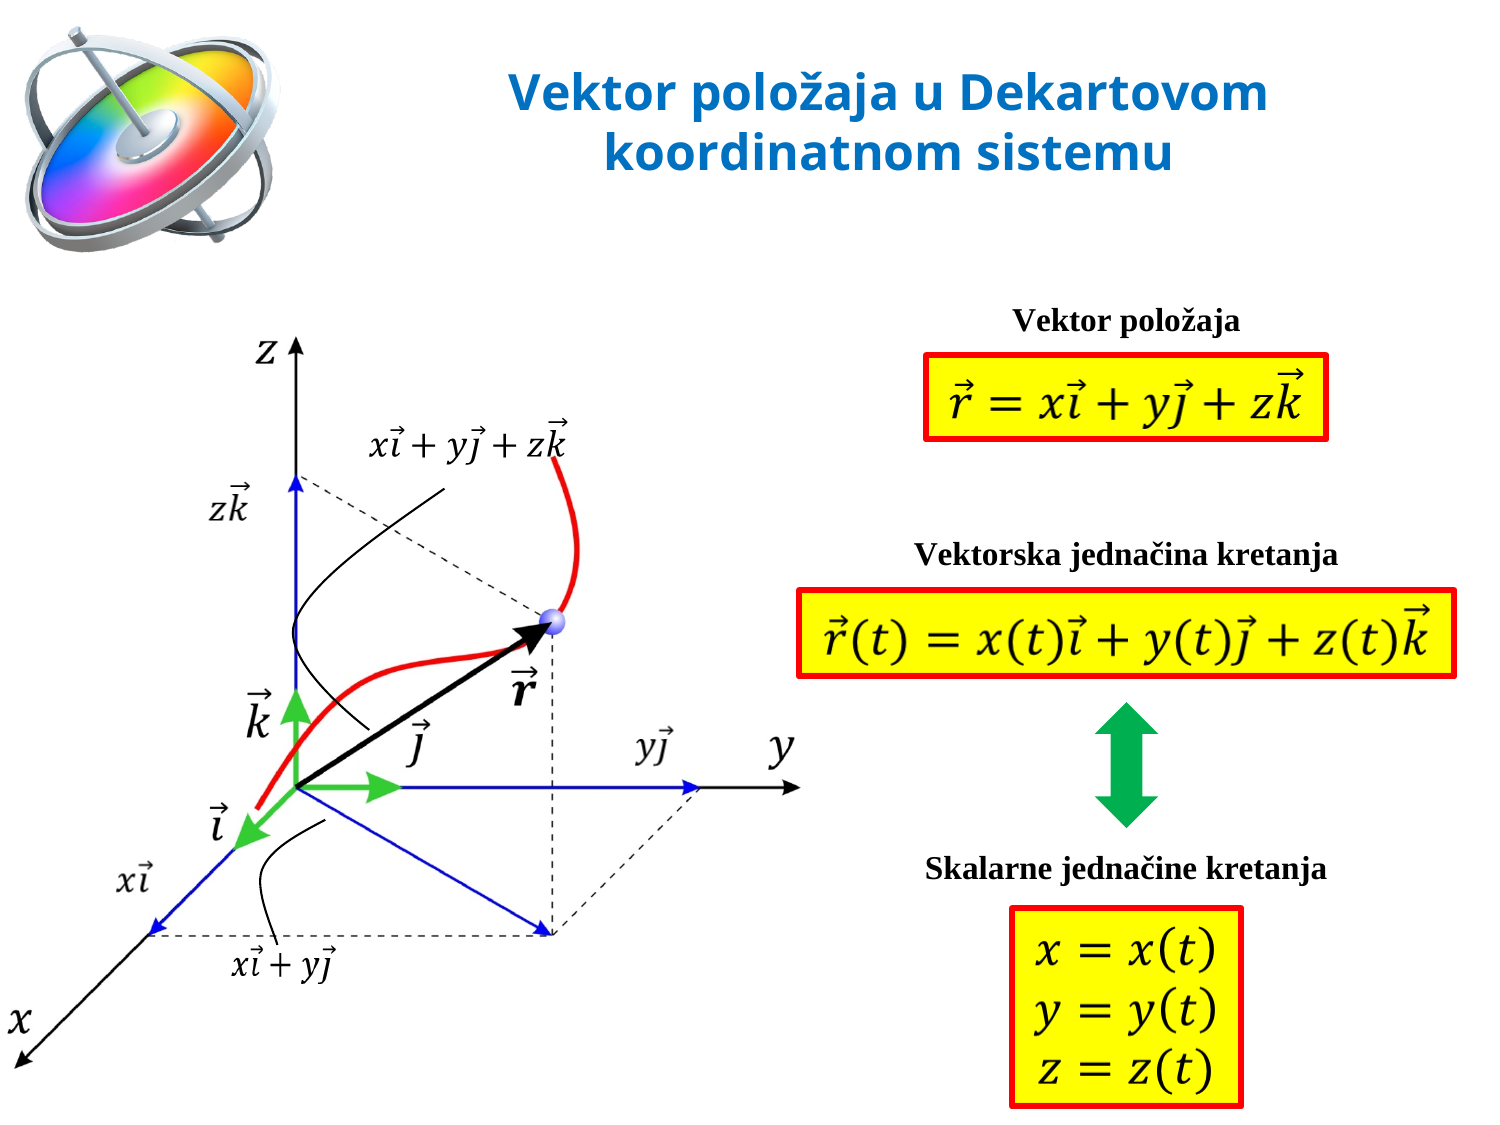

Vektor položaja u Dekartovom koordinatnom sistemu
Vektor položaja
Vektorska jednačina kretanja
Skalarne jednačine kretanja